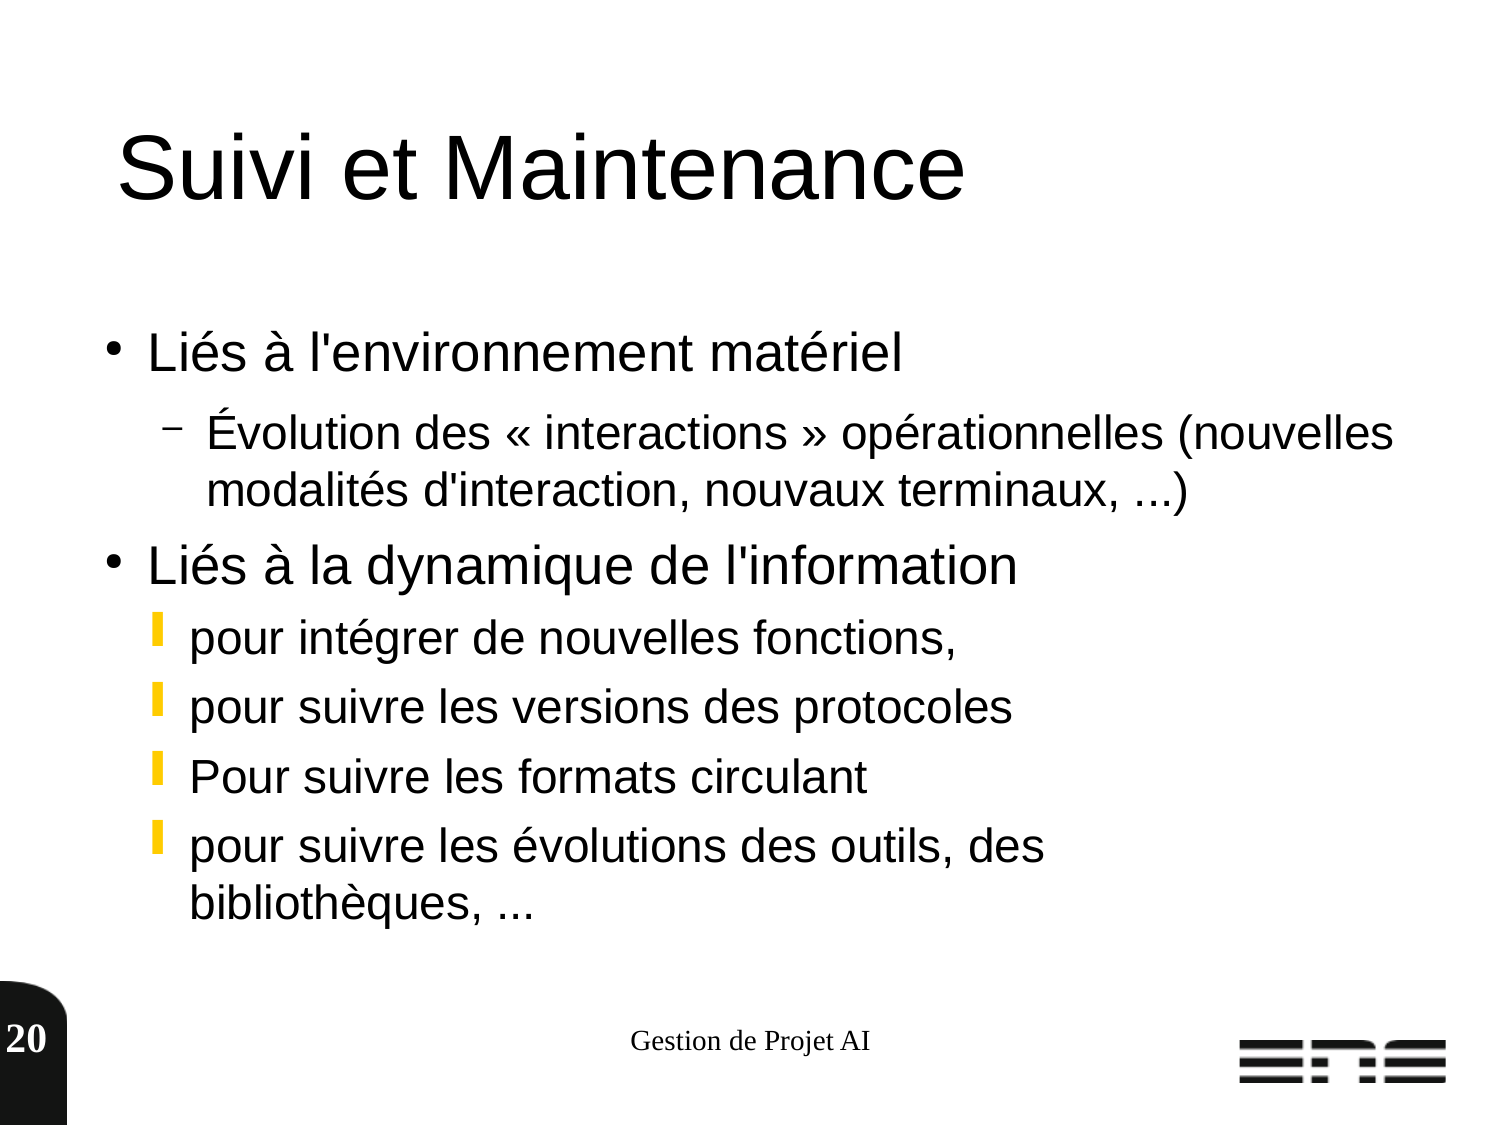

# Suivi et Maintenance
Liés à l'environnement matériel
Évolution des « interactions » opérationnelles (nouvelles modalités d'interaction, nouvaux terminaux, ...)
Liés à la dynamique de l'information
pour intégrer de nouvelles fonctions,
pour suivre les versions des protocoles
Pour suivre les formats circulant
pour suivre les évolutions des outils, des bibliothèques, ...
20
Gestion de Projet AI